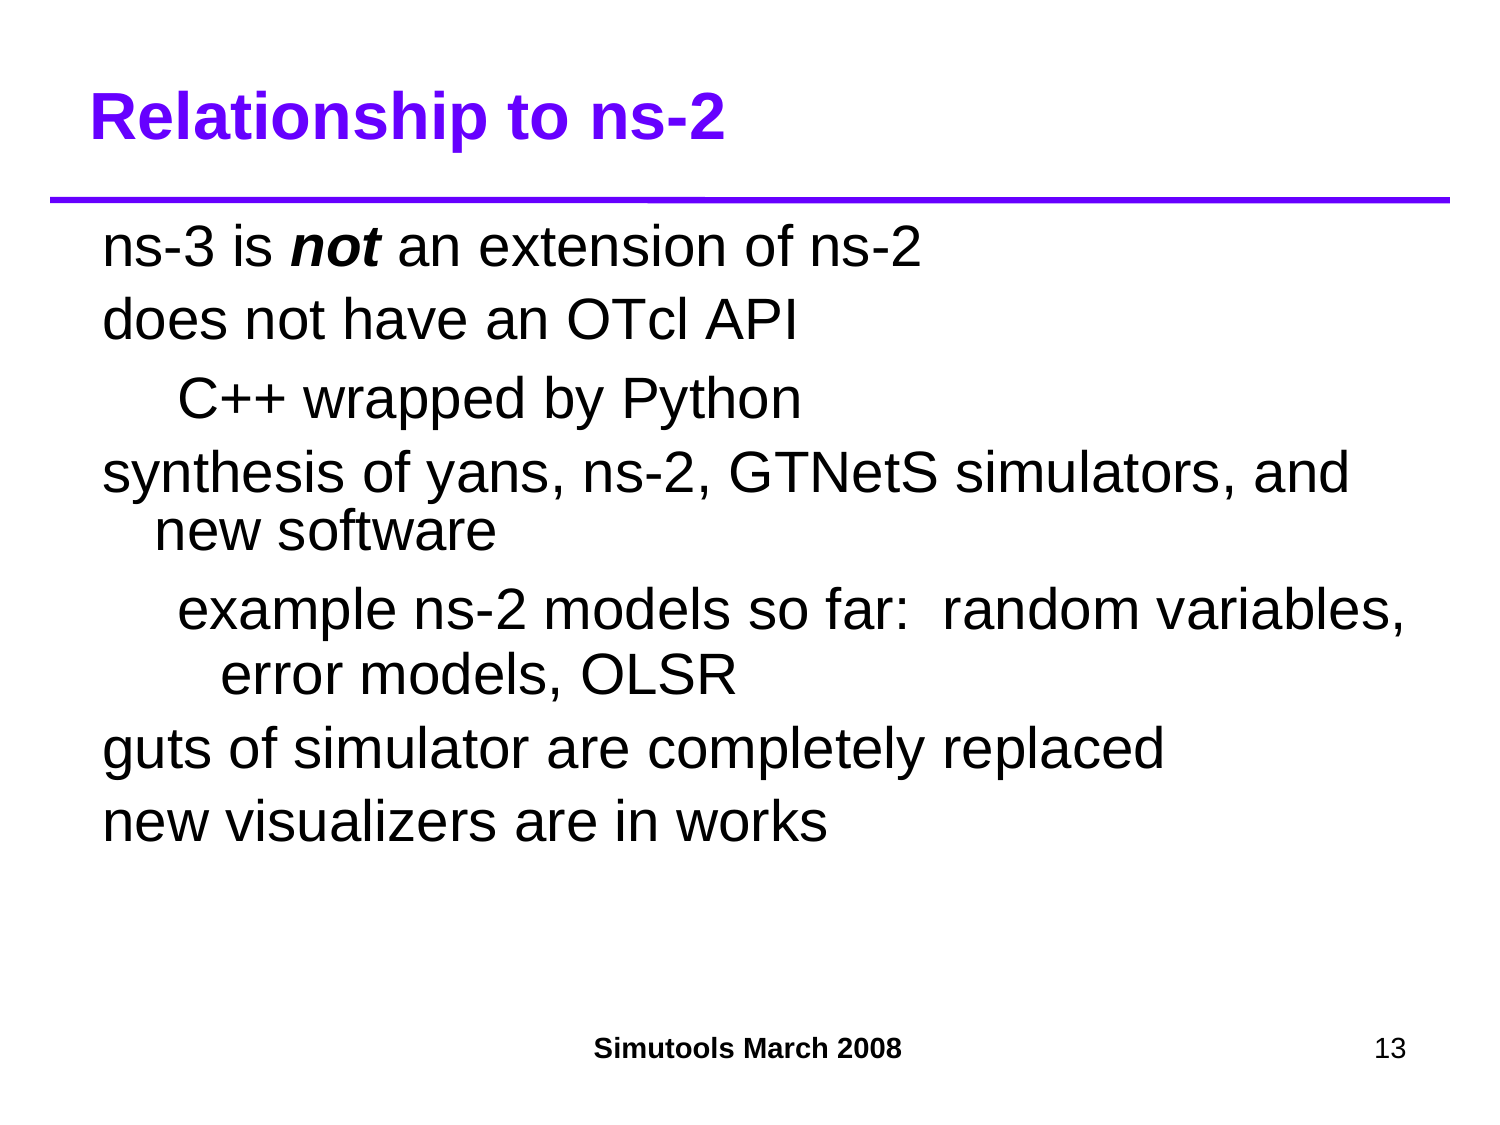

# Relationship to ns-2
ns-3 is not an extension of ns-2
does not have an OTcl API
C++ wrapped by Python
synthesis of yans, ns-2, GTNetS simulators, and new software
example ns-2 models so far: random variables, error models, OLSR
guts of simulator are completely replaced
new visualizers are in works
13